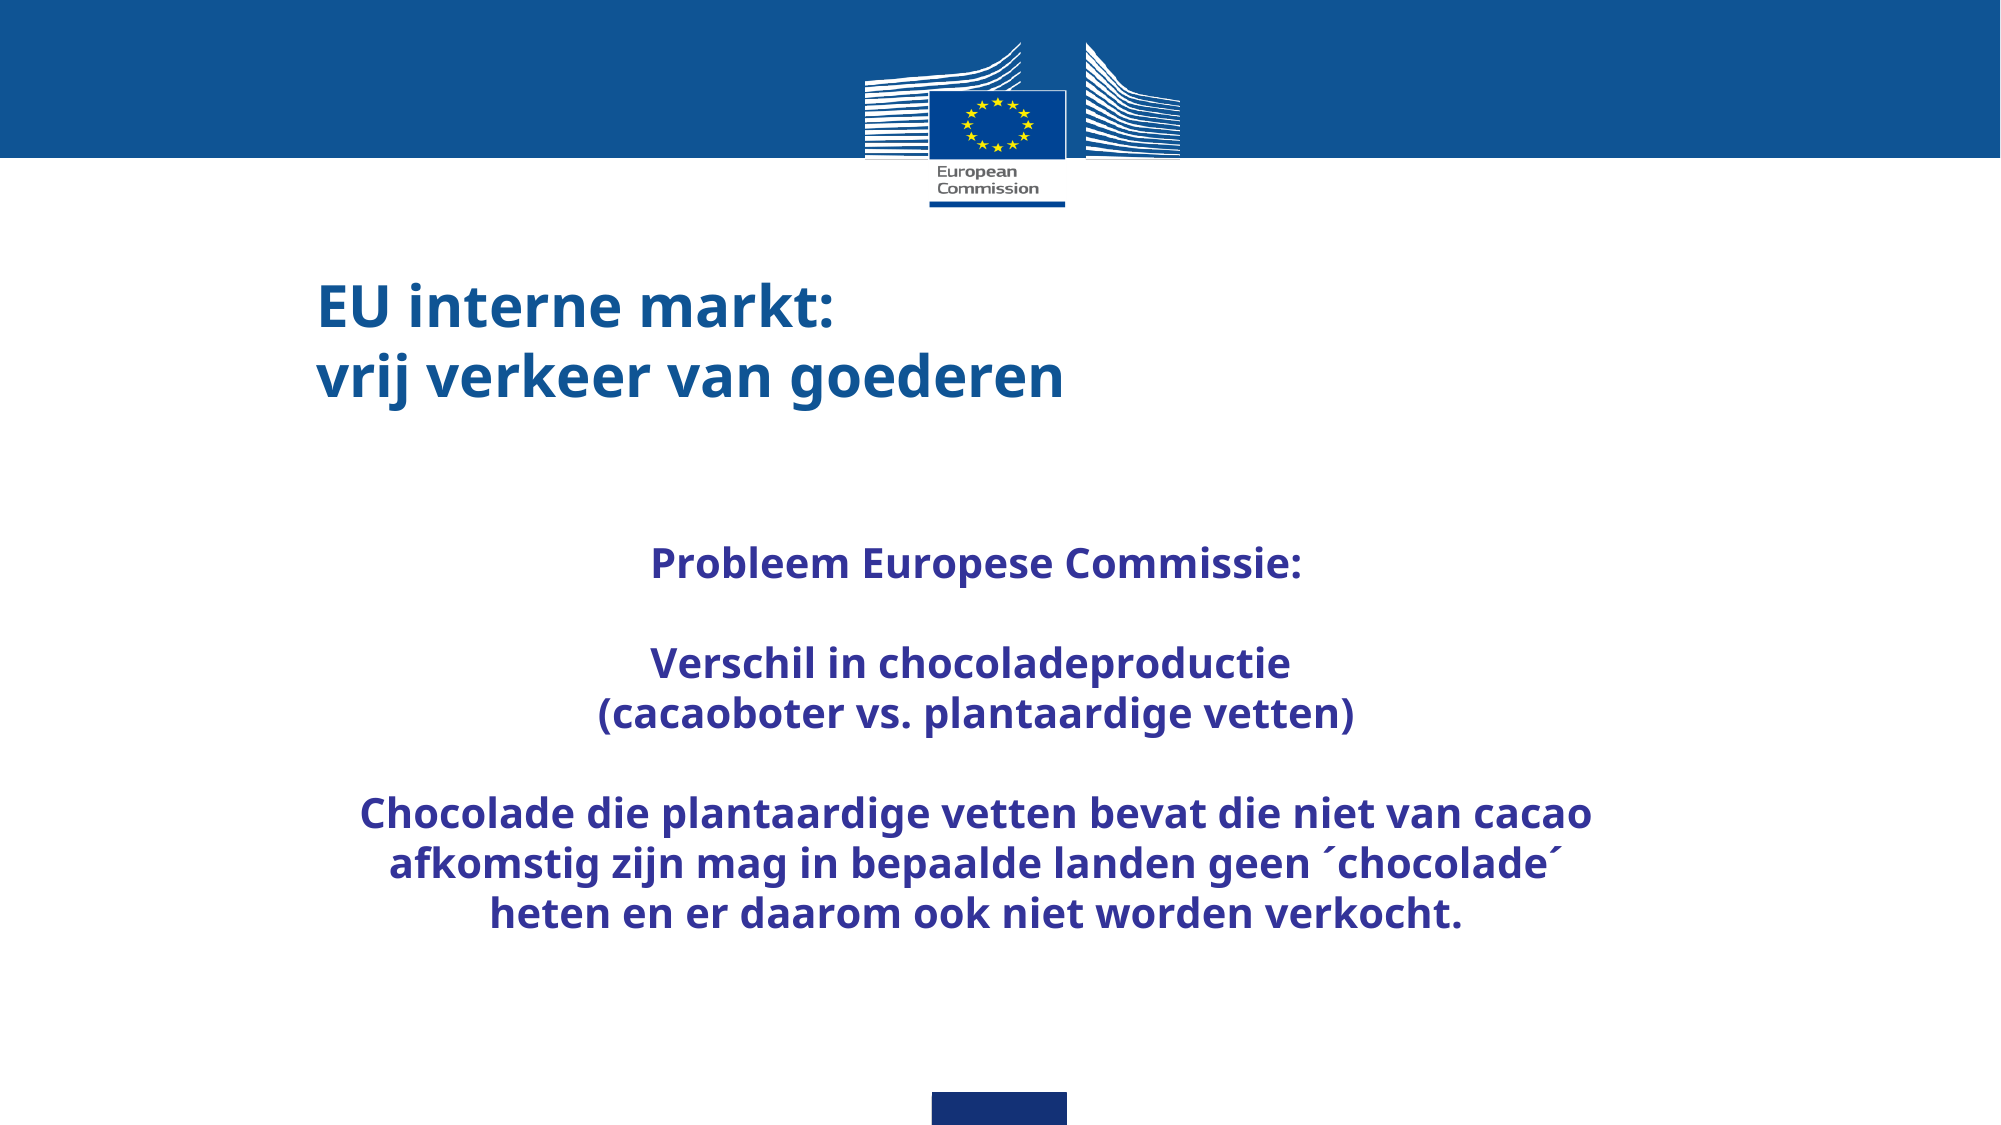

EU interne markt:
vrij verkeer van goederen
# Probleem Europese Commissie: Verschil in chocoladeproductie (cacaoboter vs. plantaardige vetten) Chocolade die plantaardige vetten bevat die niet van cacao afkomstig zijn mag in bepaalde landen geen ´chocolade´ heten en er daarom ook niet worden verkocht.